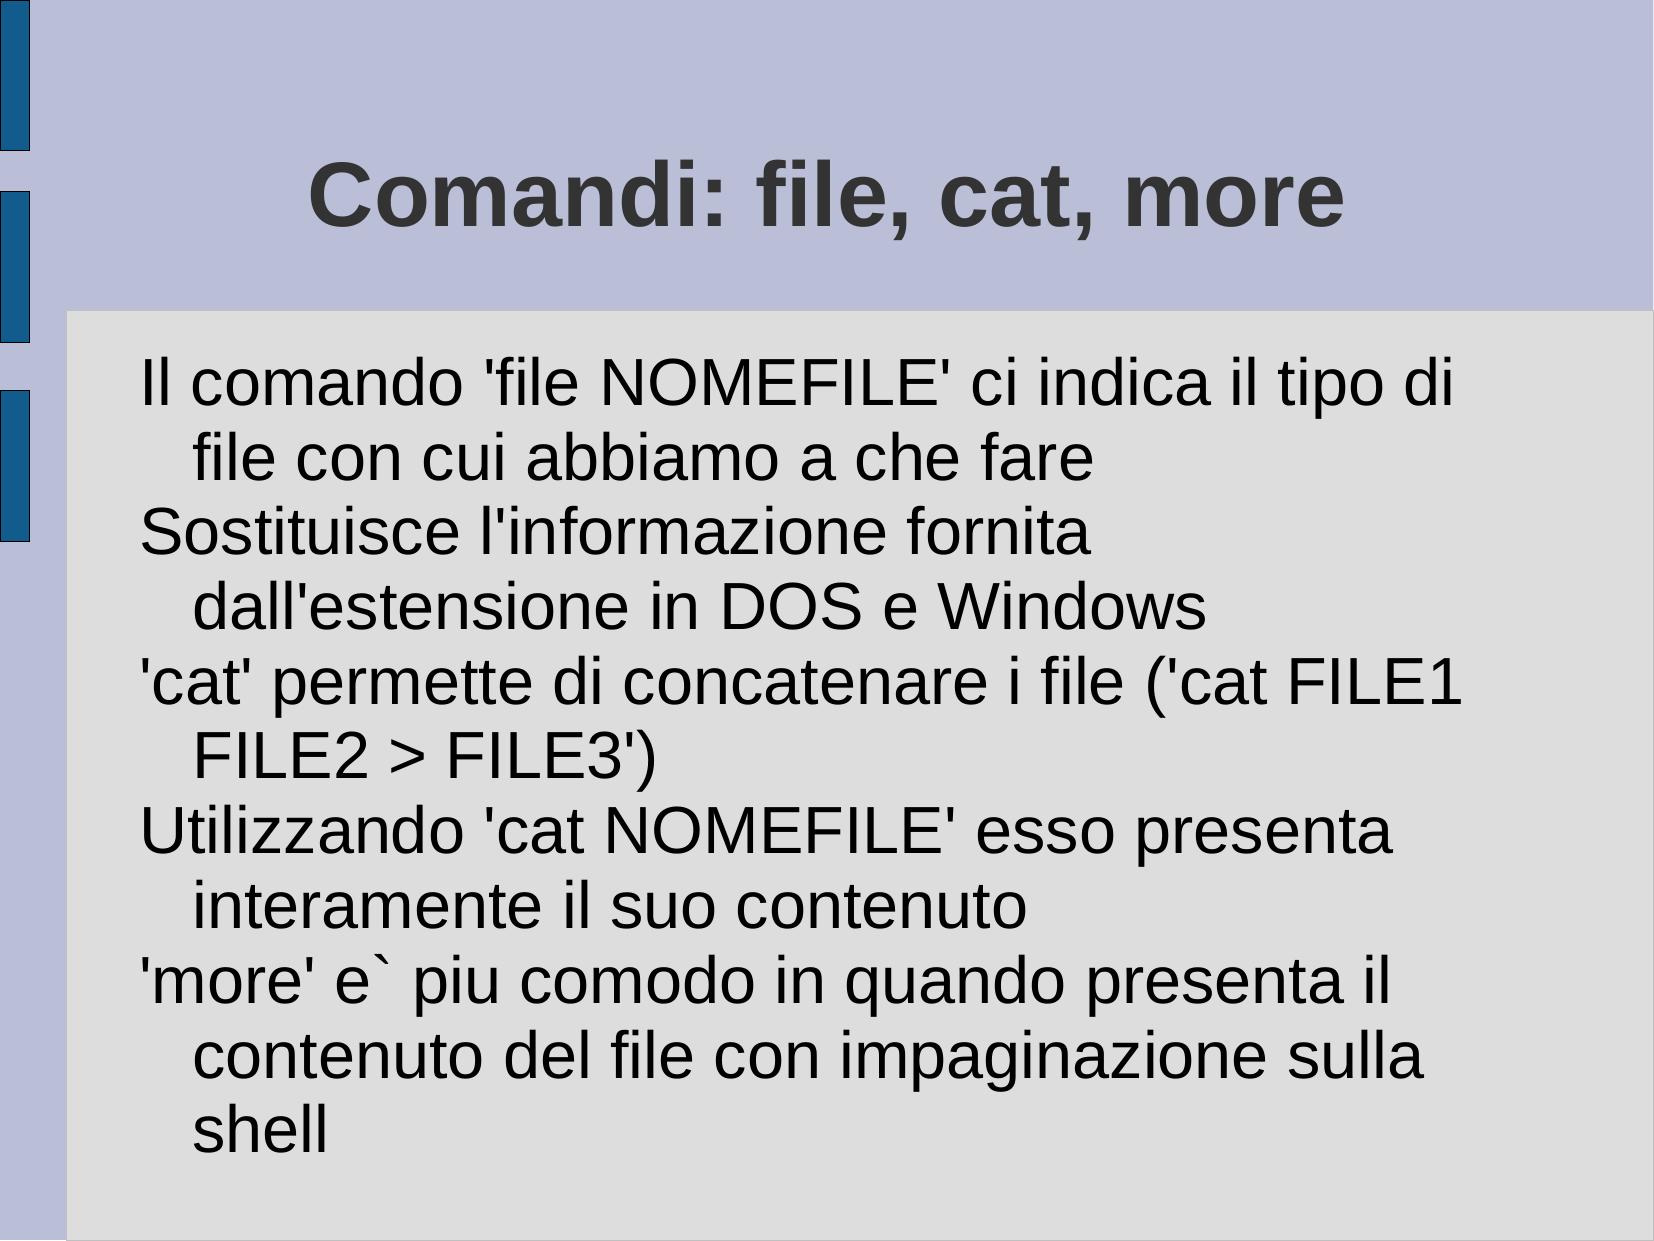

# Comandi: file, cat, more
Il comando 'file NOMEFILE' ci indica il tipo di file con cui abbiamo a che fare
Sostituisce l'informazione fornita dall'estensione in DOS e Windows
'cat' permette di concatenare i file ('cat FILE1 FILE2 > FILE3')
Utilizzando 'cat NOMEFILE' esso presenta interamente il suo contenuto
'more' e` piu comodo in quando presenta il contenuto del file con impaginazione sulla shell